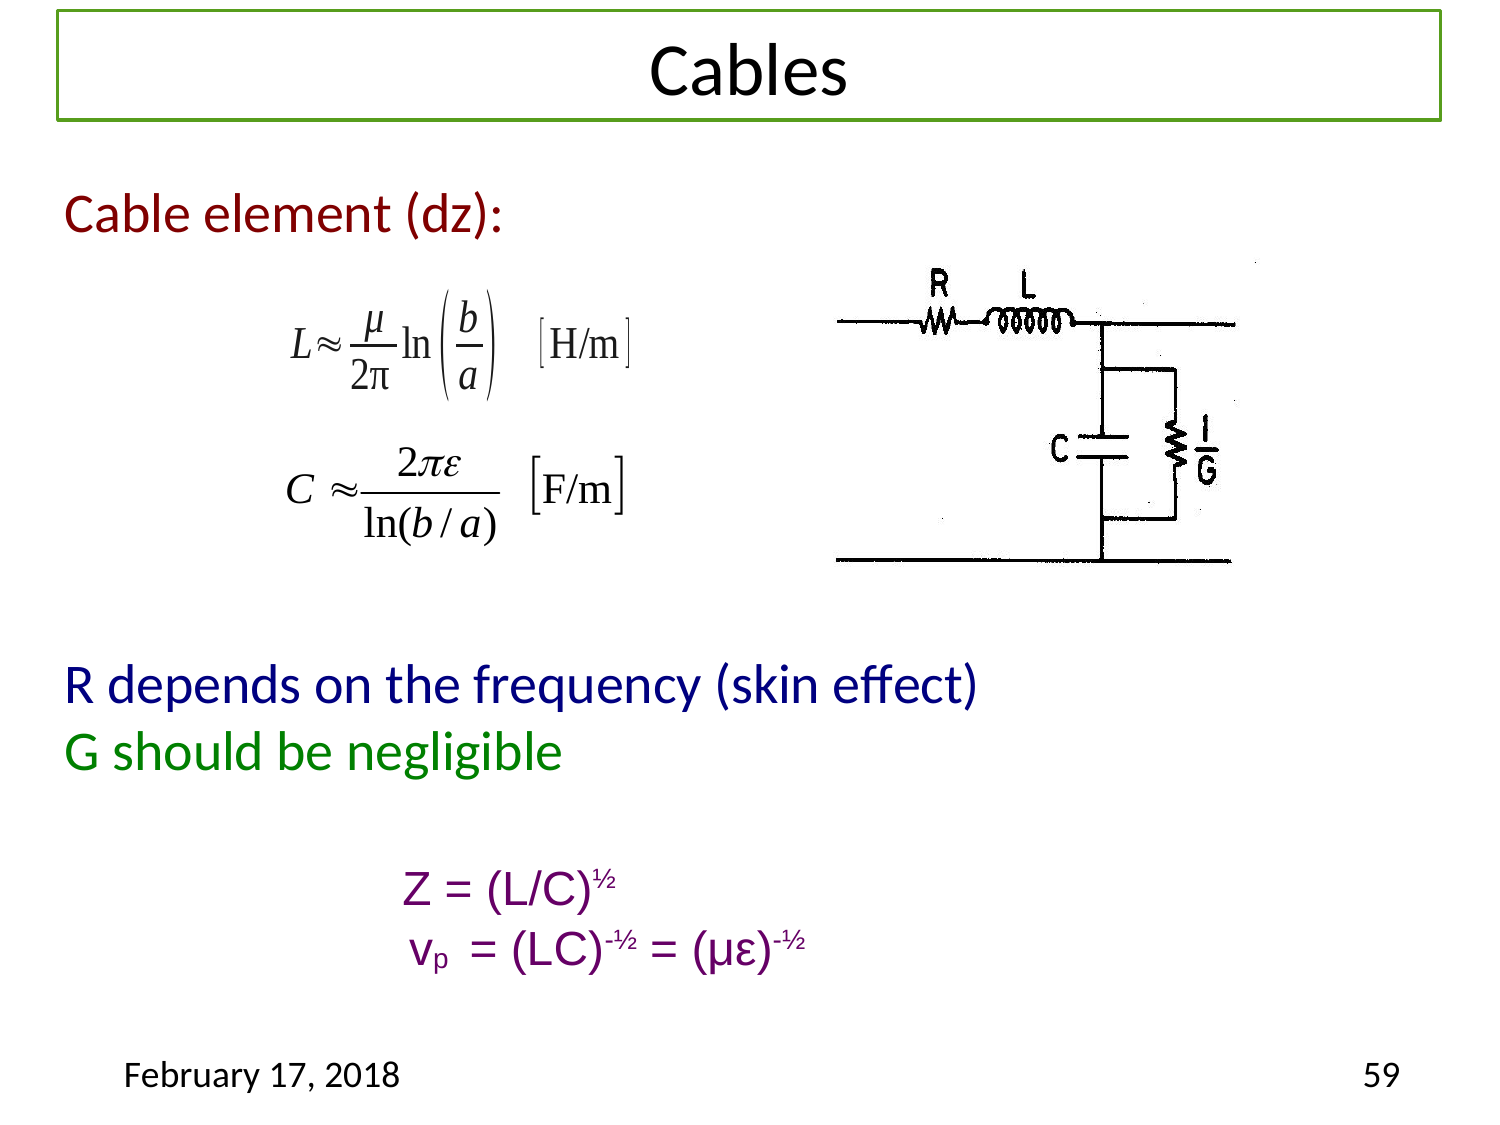

Cables
# Cable element (dz):
R depends on the frequency (skin effect)‏
G should be negligible
 Z = (L/C)½
 vp = (LC)-½ = (με)-½
17 February 2018
59